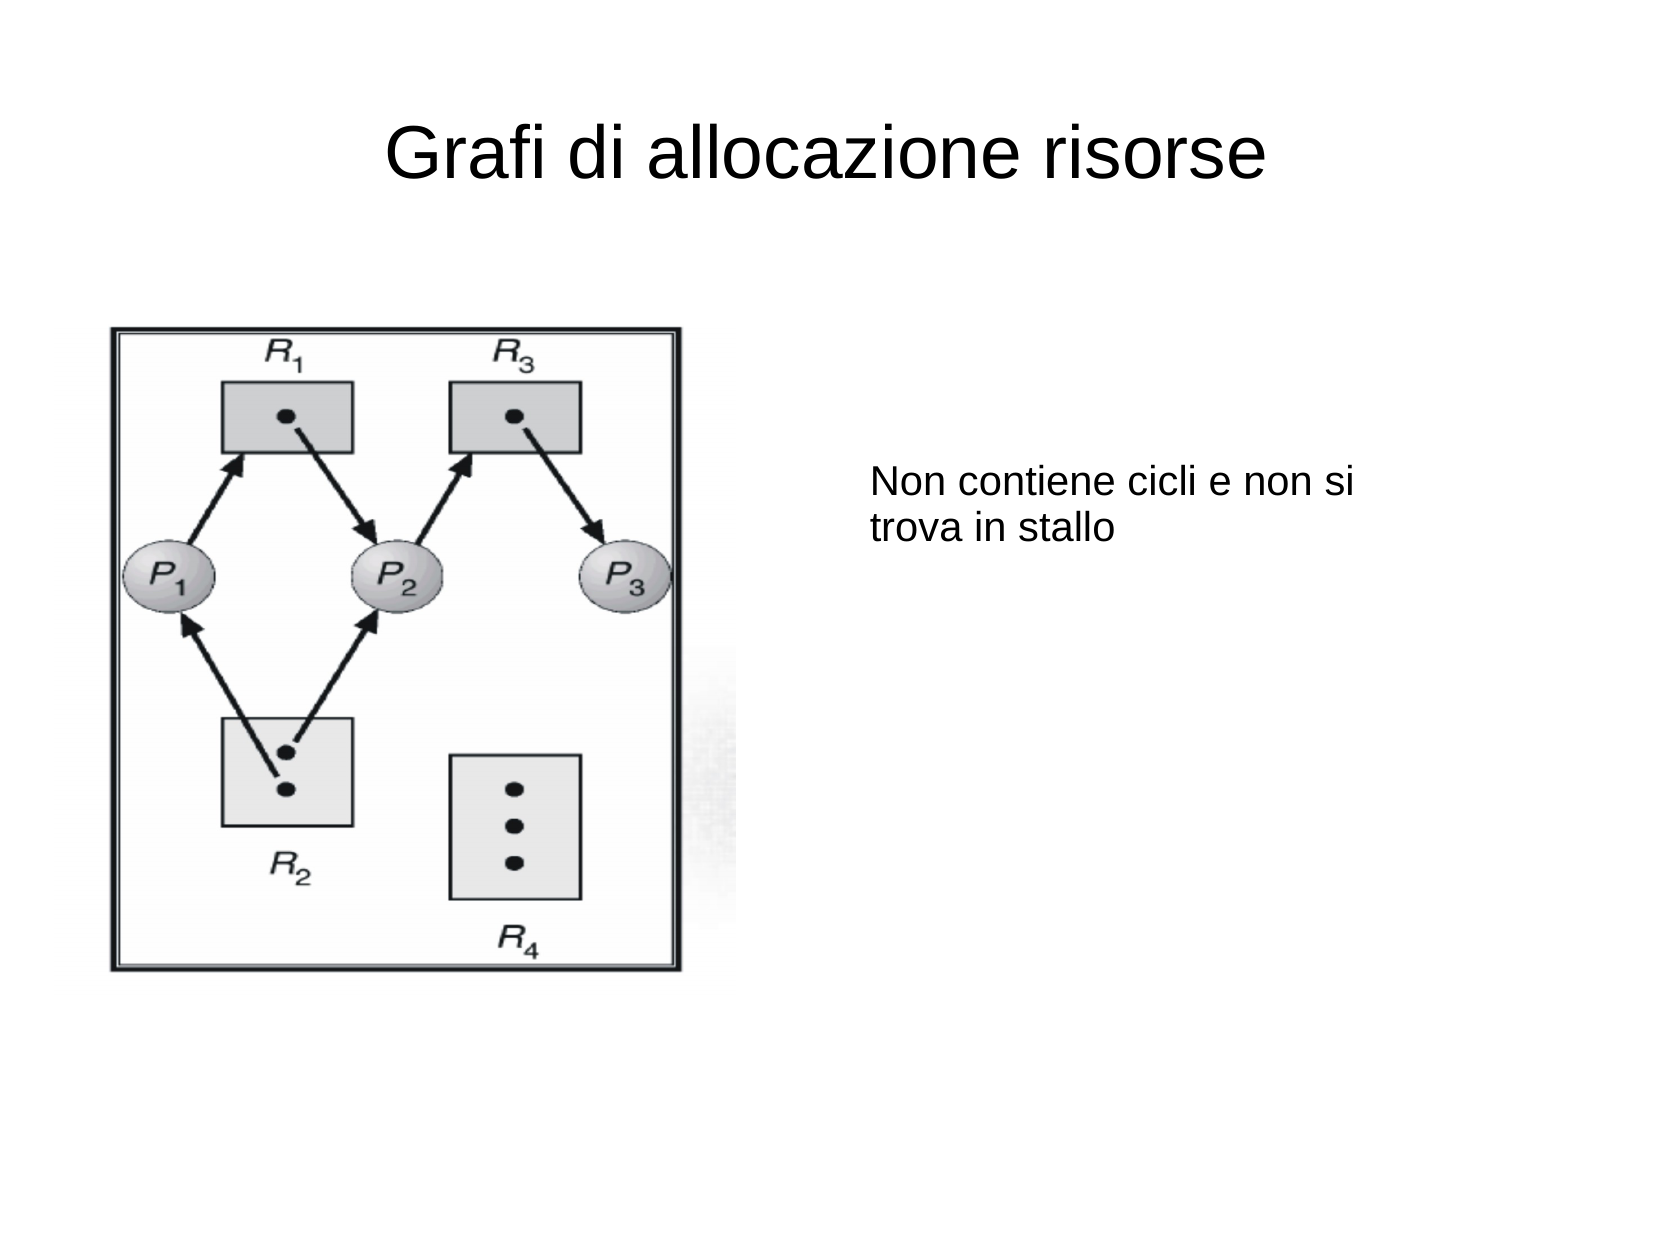

# Grafi di allocazione risorse
Non contiene cicli e non si trova in stallo